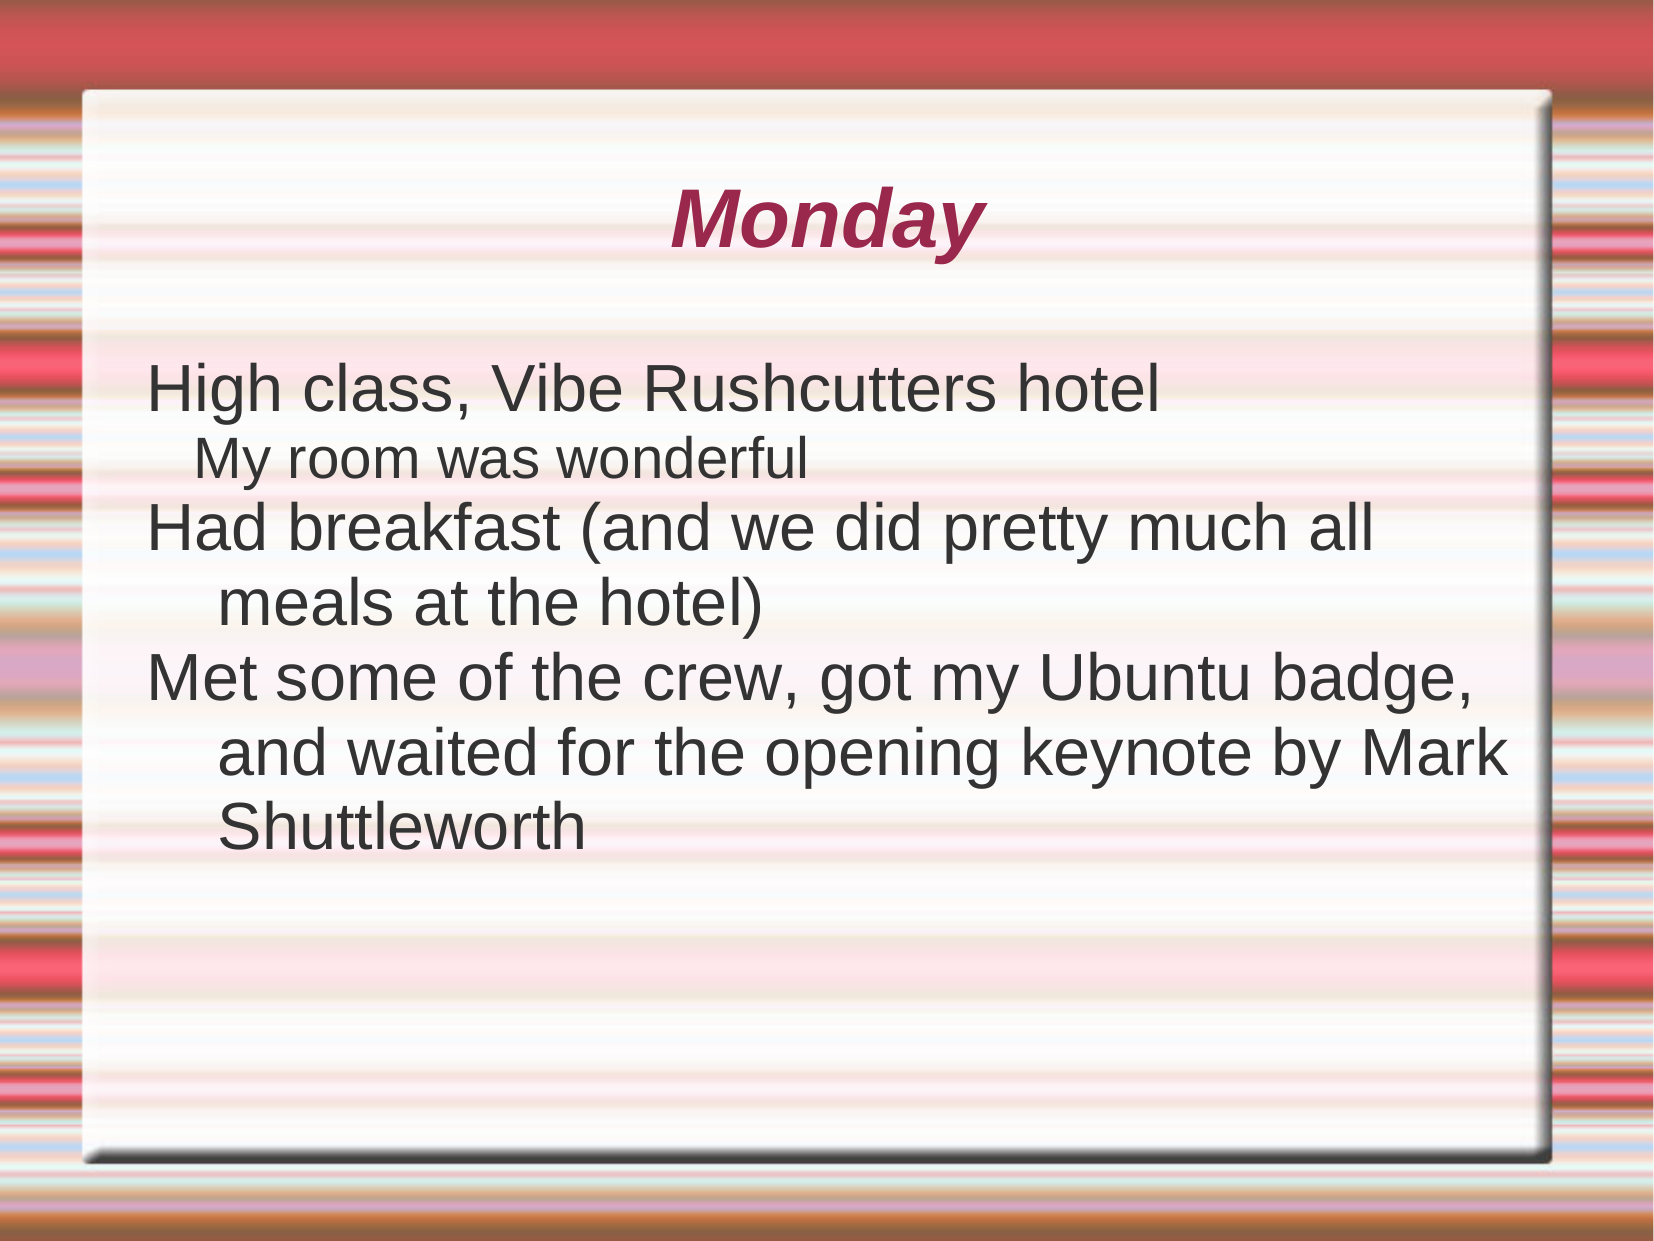

# Monday
High class, Vibe Rushcutters hotel
My room was wonderful
Had breakfast (and we did pretty much all meals at the hotel)
Met some of the crew, got my Ubuntu badge, and waited for the opening keynote by Mark Shuttleworth